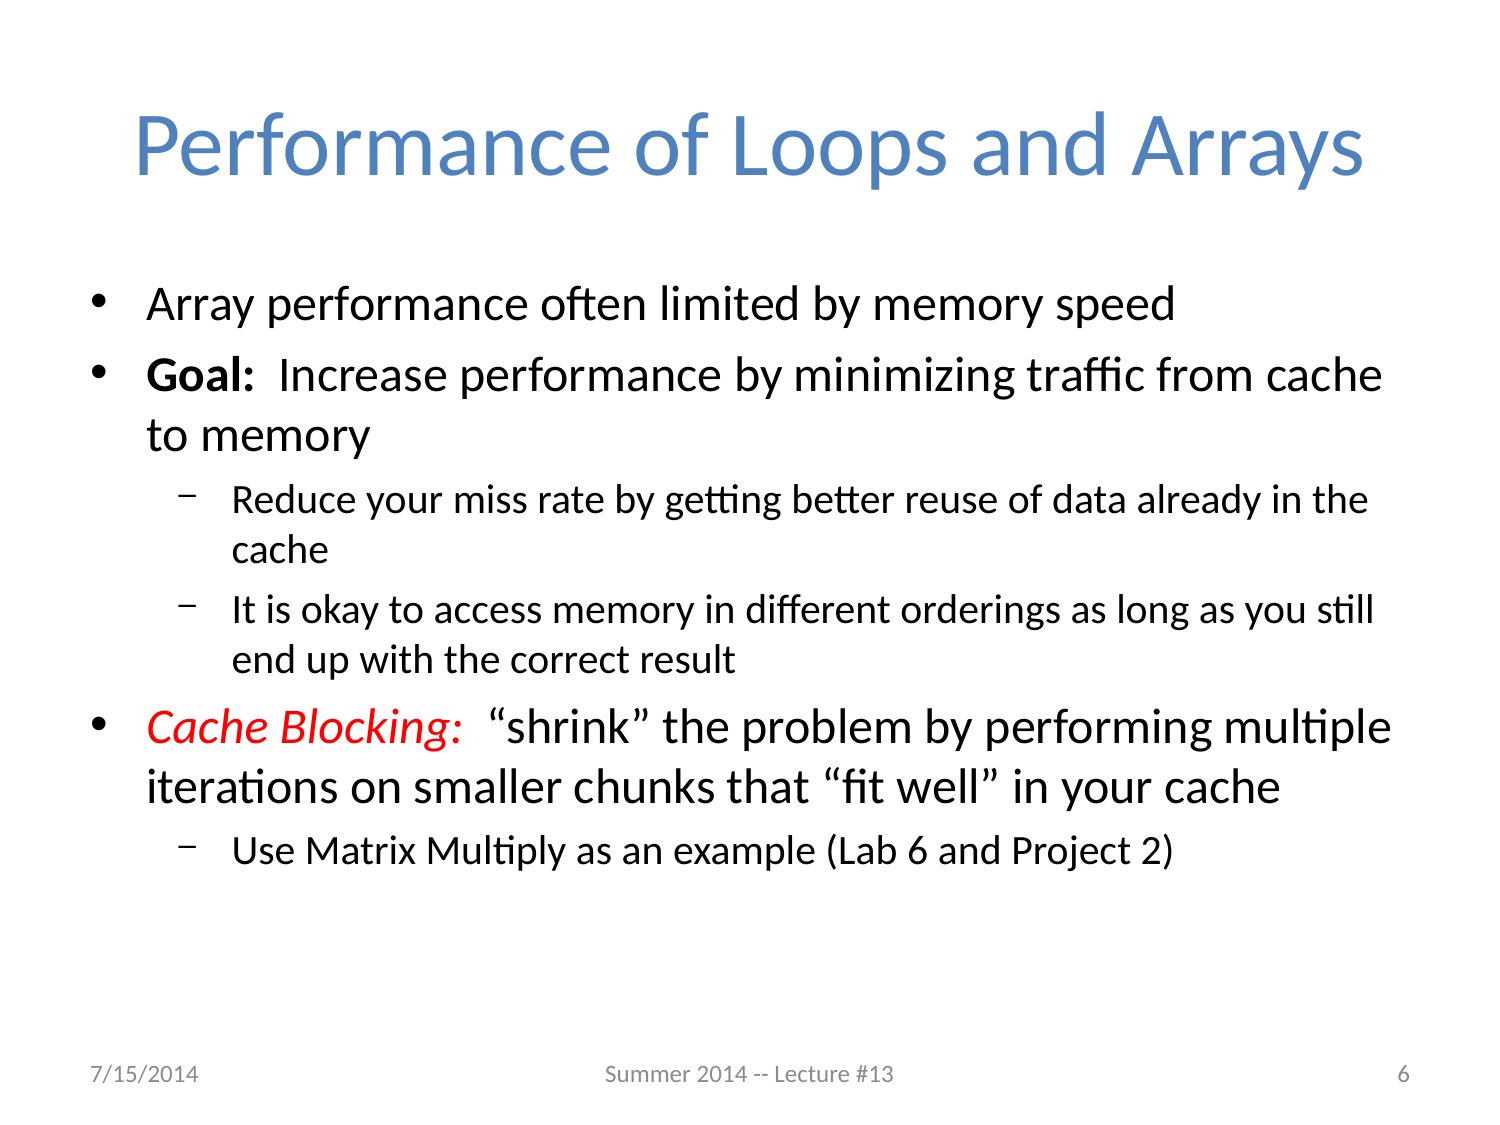

# Performance of Loops and Arrays
Array performance often limited by memory speed
Goal: Increase performance by minimizing traffic from cache to memory
Reduce your miss rate by getting better reuse of data already in the cache
It is okay to access memory in different orderings as long as you still end up with the correct result
Cache Blocking: “shrink” the problem by performing multiple iterations on smaller chunks that “fit well” in your cache
Use Matrix Multiply as an example (Lab 6 and Project 2)
7/15/2014
Summer 2014 -- Lecture #13